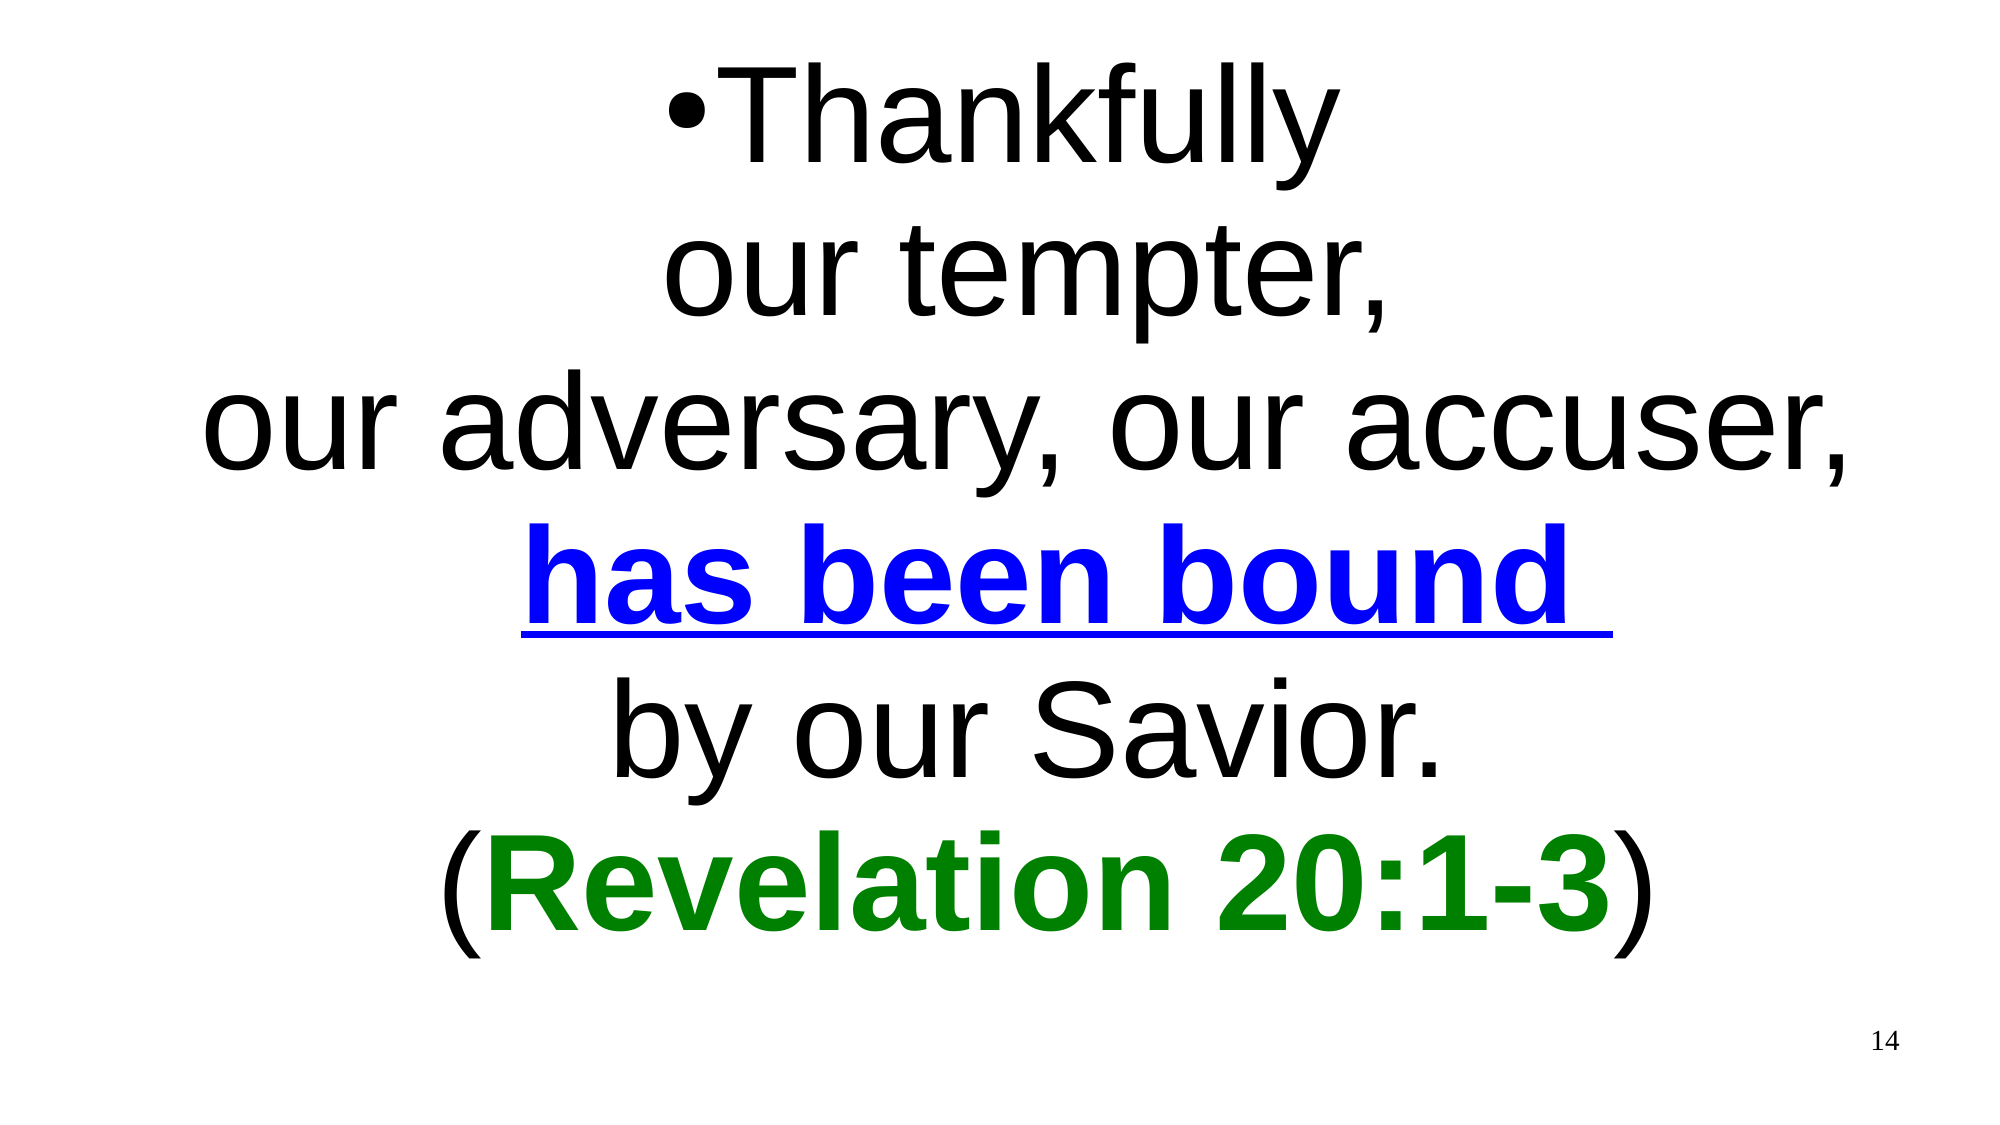

# Thankfully our tempter, our adversary, our accuser, has been bound by our Savior. (Revelation 20:1-3)
14